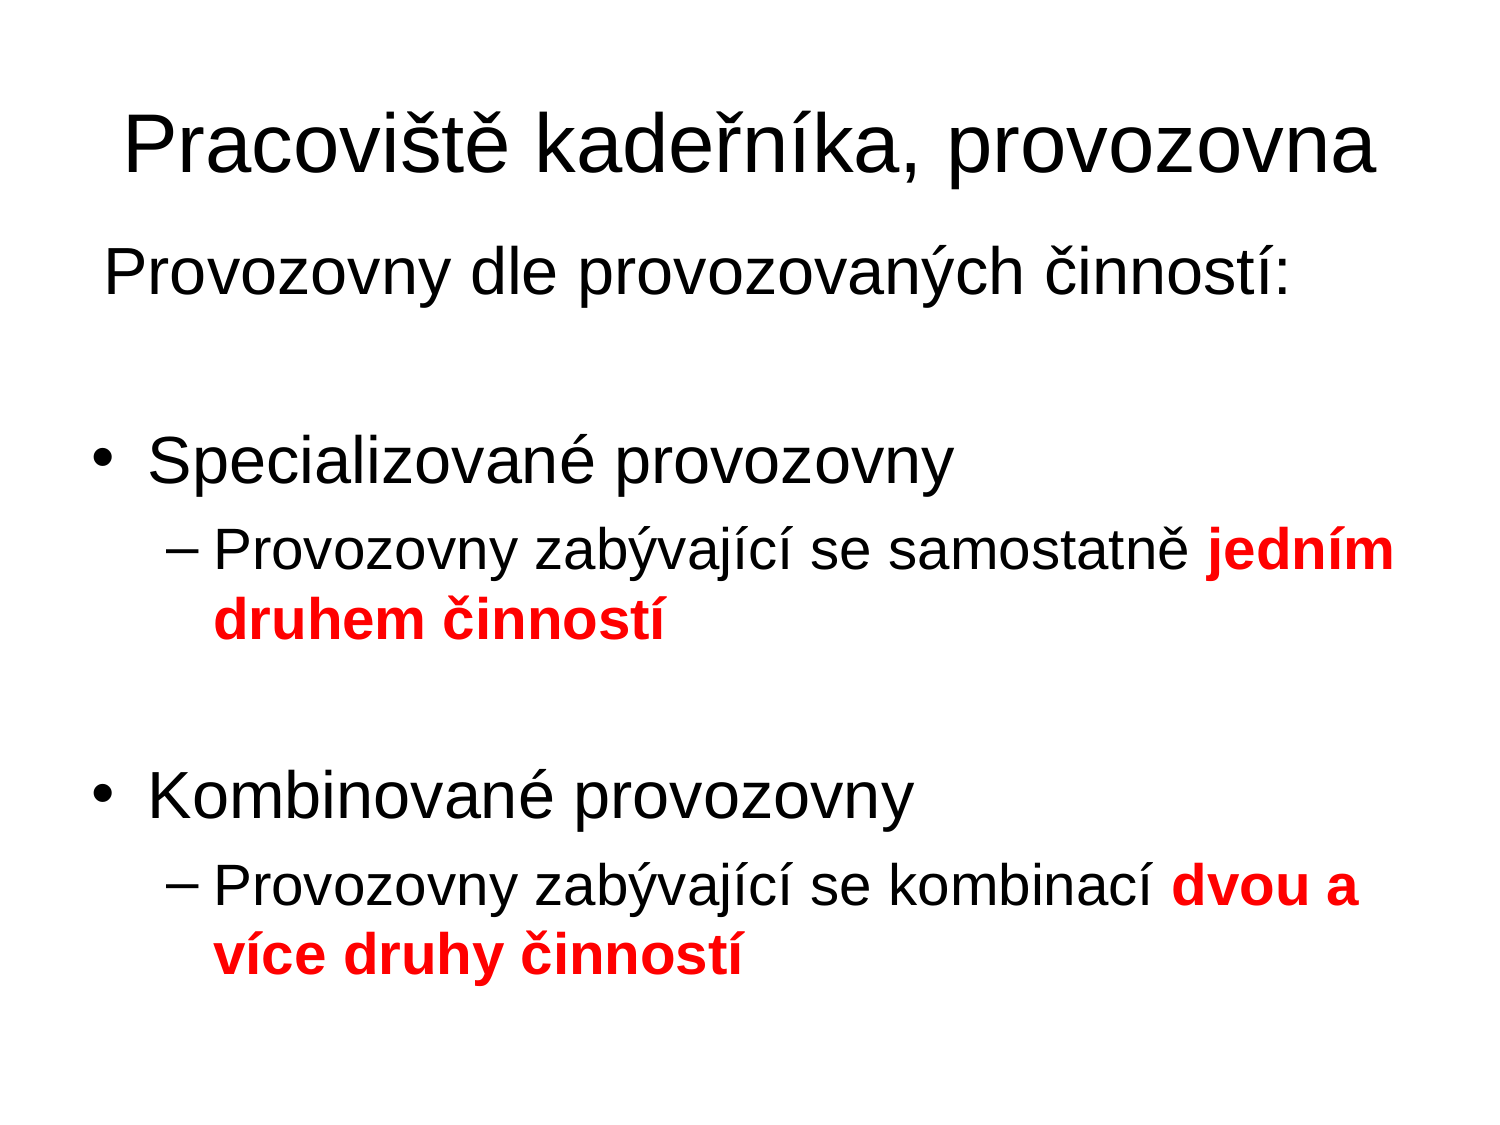

# Pracoviště kadeřníka, provozovna
Provozovny dle provozovaných činností:
Specializované provozovny
Provozovny zabývající se samostatně jedním druhem činností
Kombinované provozovny
Provozovny zabývající se kombinací dvou a více druhy činností